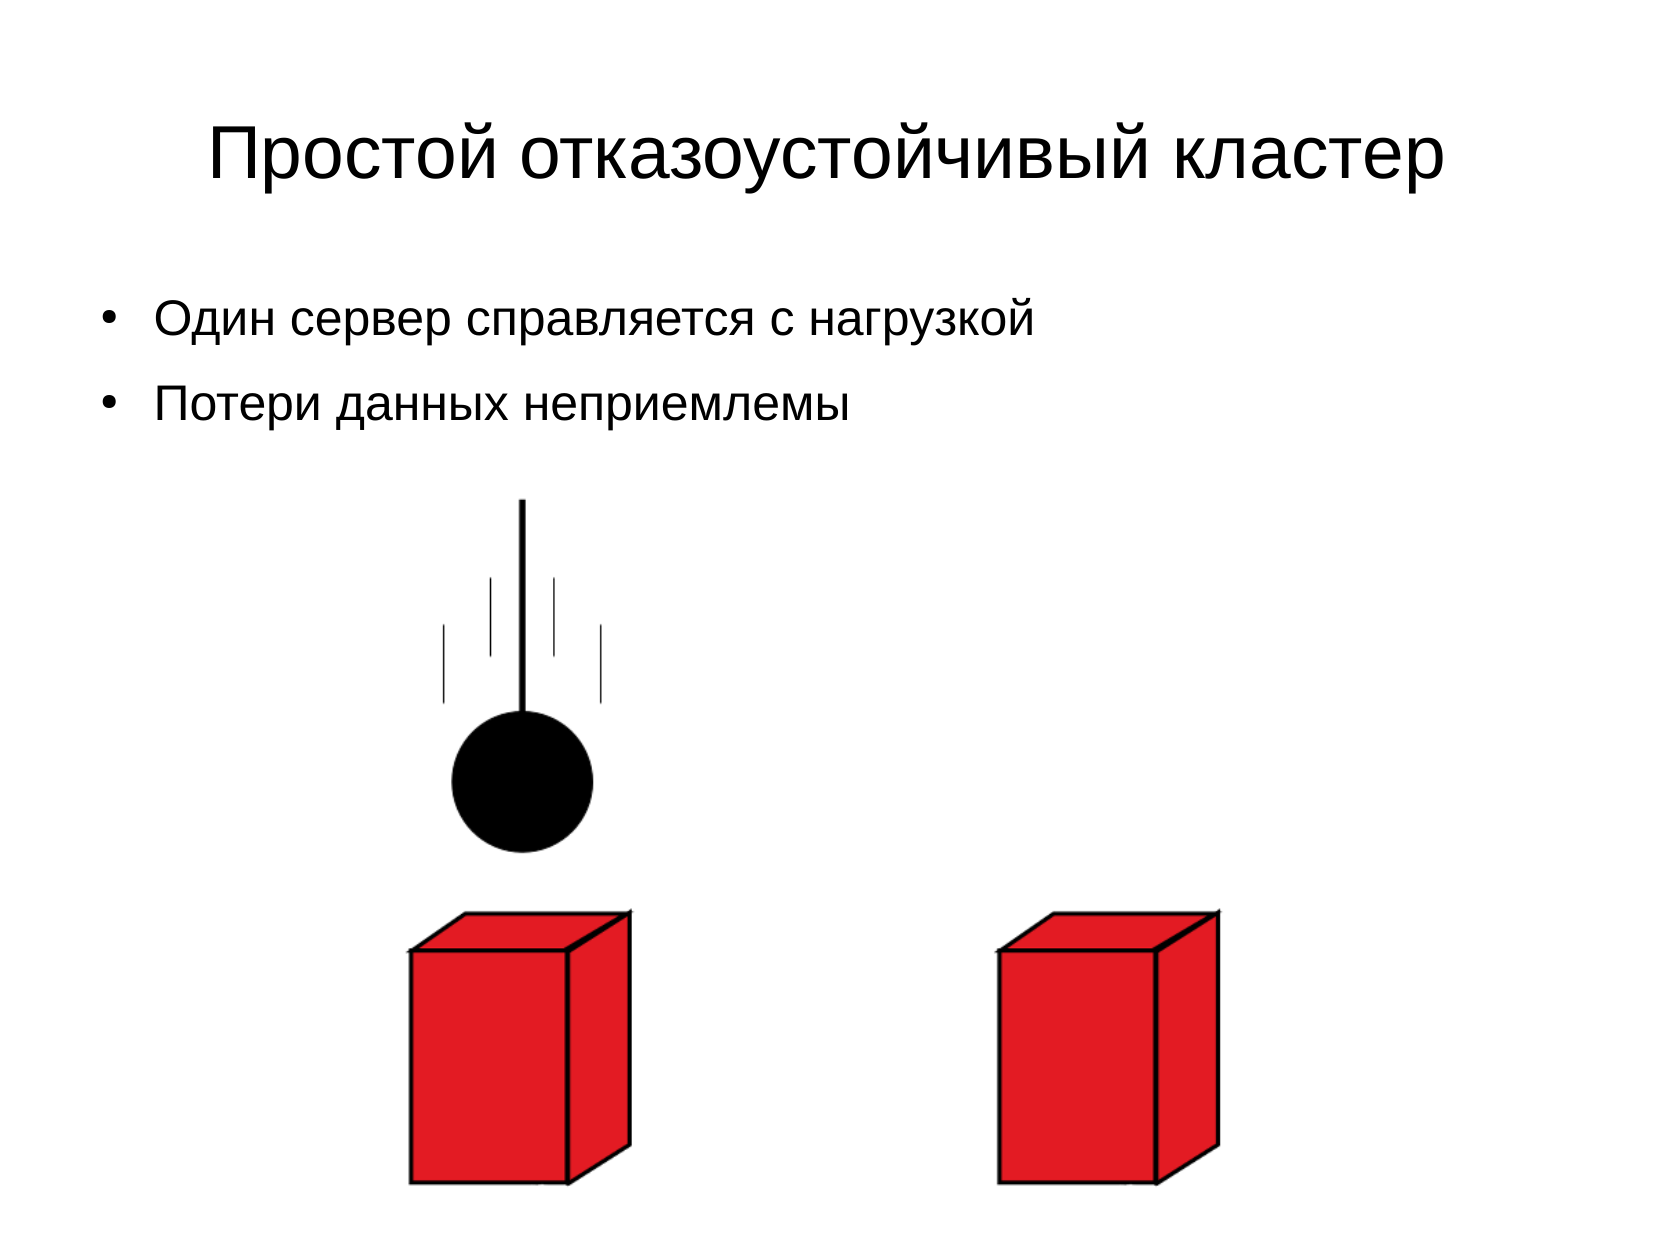

# Простой отказоустойчивый кластер
Один сервер справляется с нагрузкой
Потери данных неприемлемы